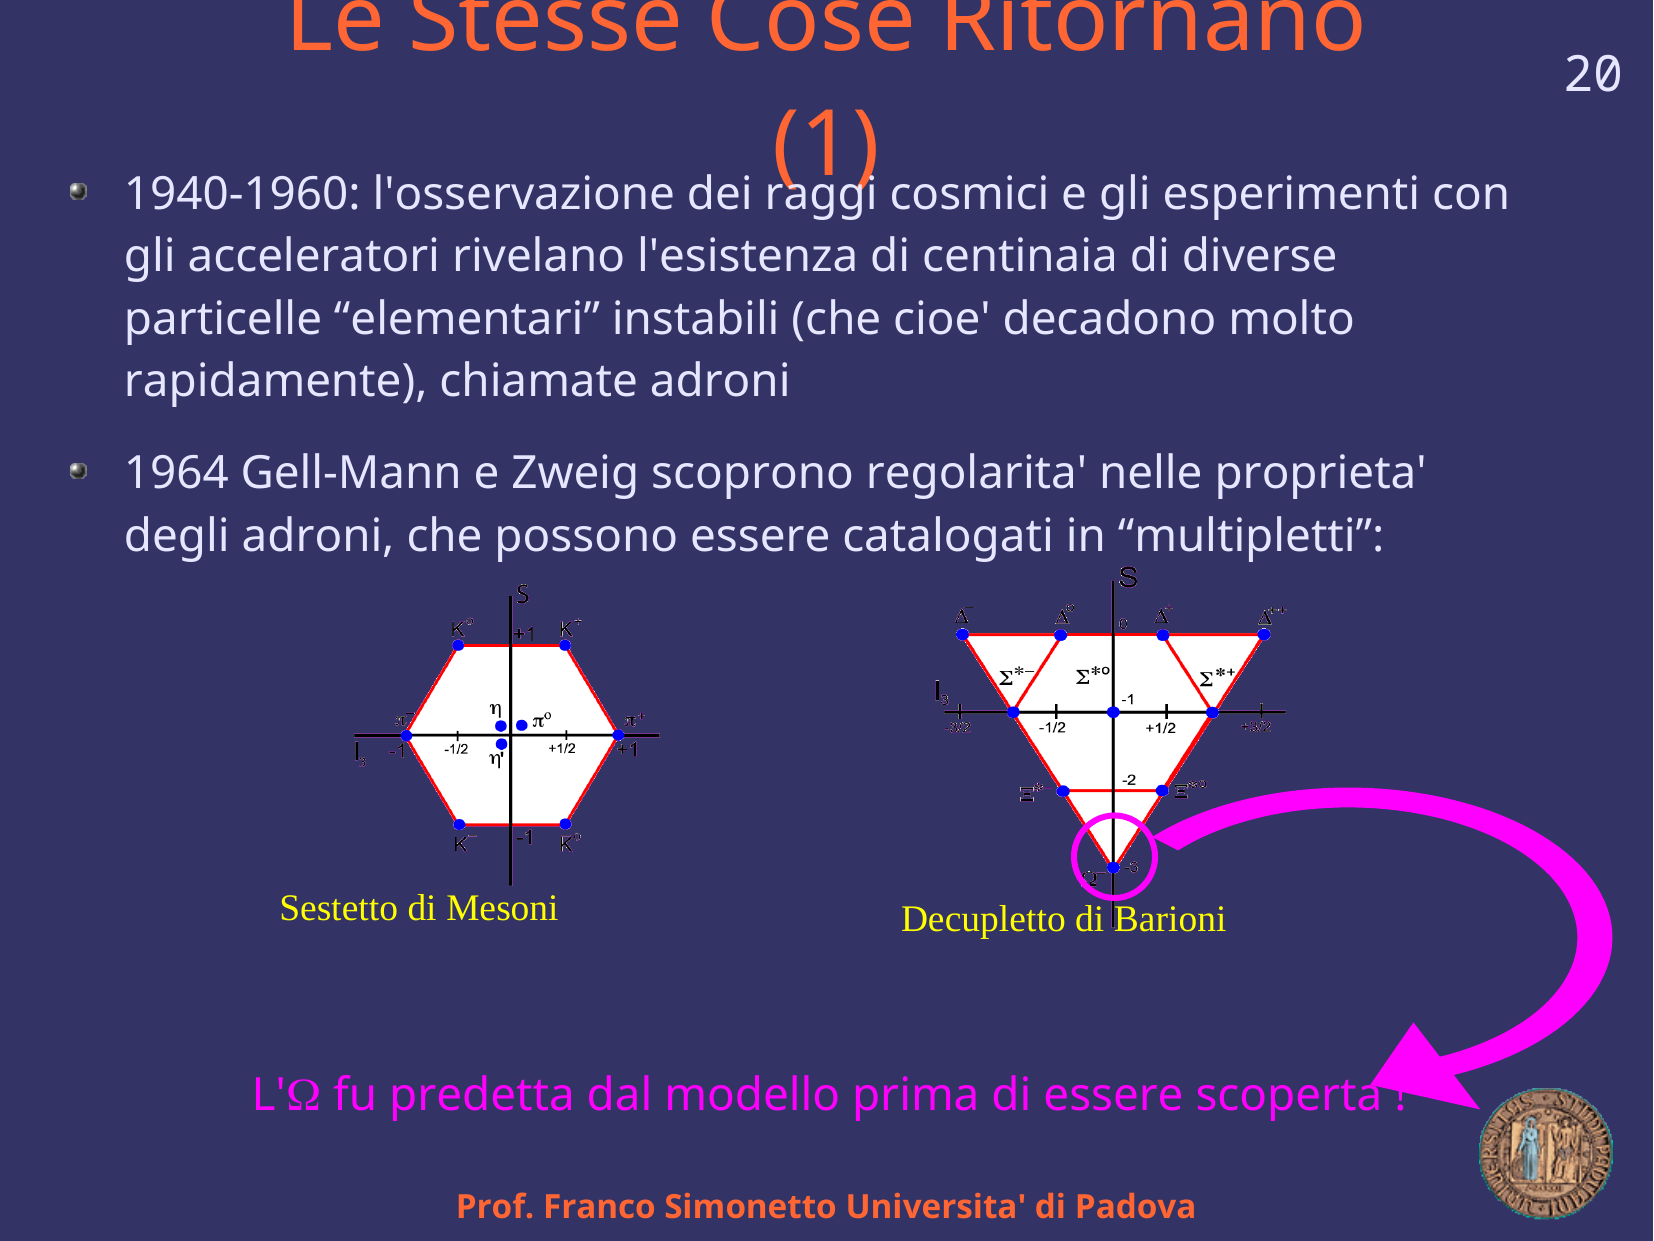

# Le Stesse Cose Ritornano (1)
20
1940-1960: l'osservazione dei raggi cosmici e gli esperimenti con gli acceleratori rivelano l'esistenza di centinaia di diverse particelle “elementari” instabili (che cioe' decadono molto rapidamente), chiamate adroni
1964 Gell-Mann e Zweig scoprono regolarita' nelle proprieta' degli adroni, che possono essere catalogati in “multipletti”:
Sestetto di Mesoni
Decupletto di Barioni
L'W fu predetta dal modello prima di essere scoperta !